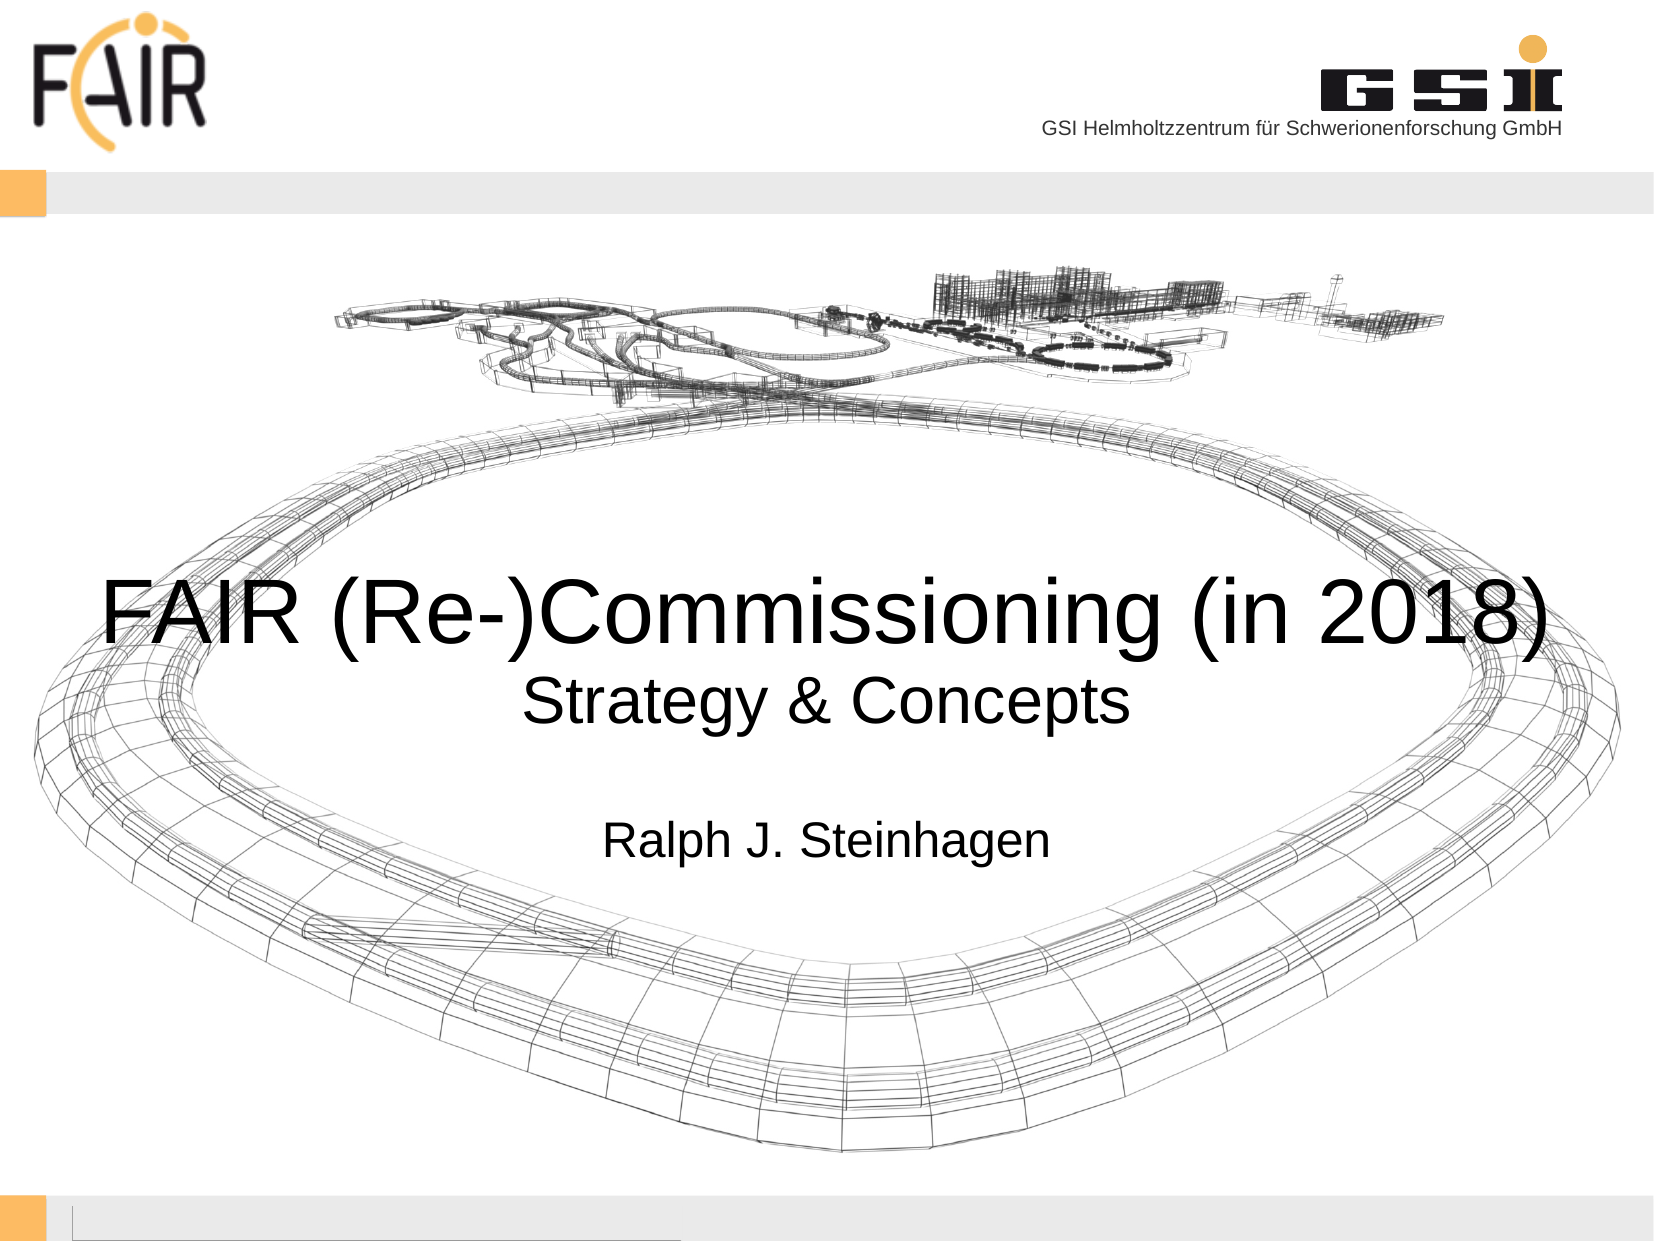

# FAIR (Re-)Commissioning (in 2018)
Strategy & Concepts
Ralph J. Steinhagen